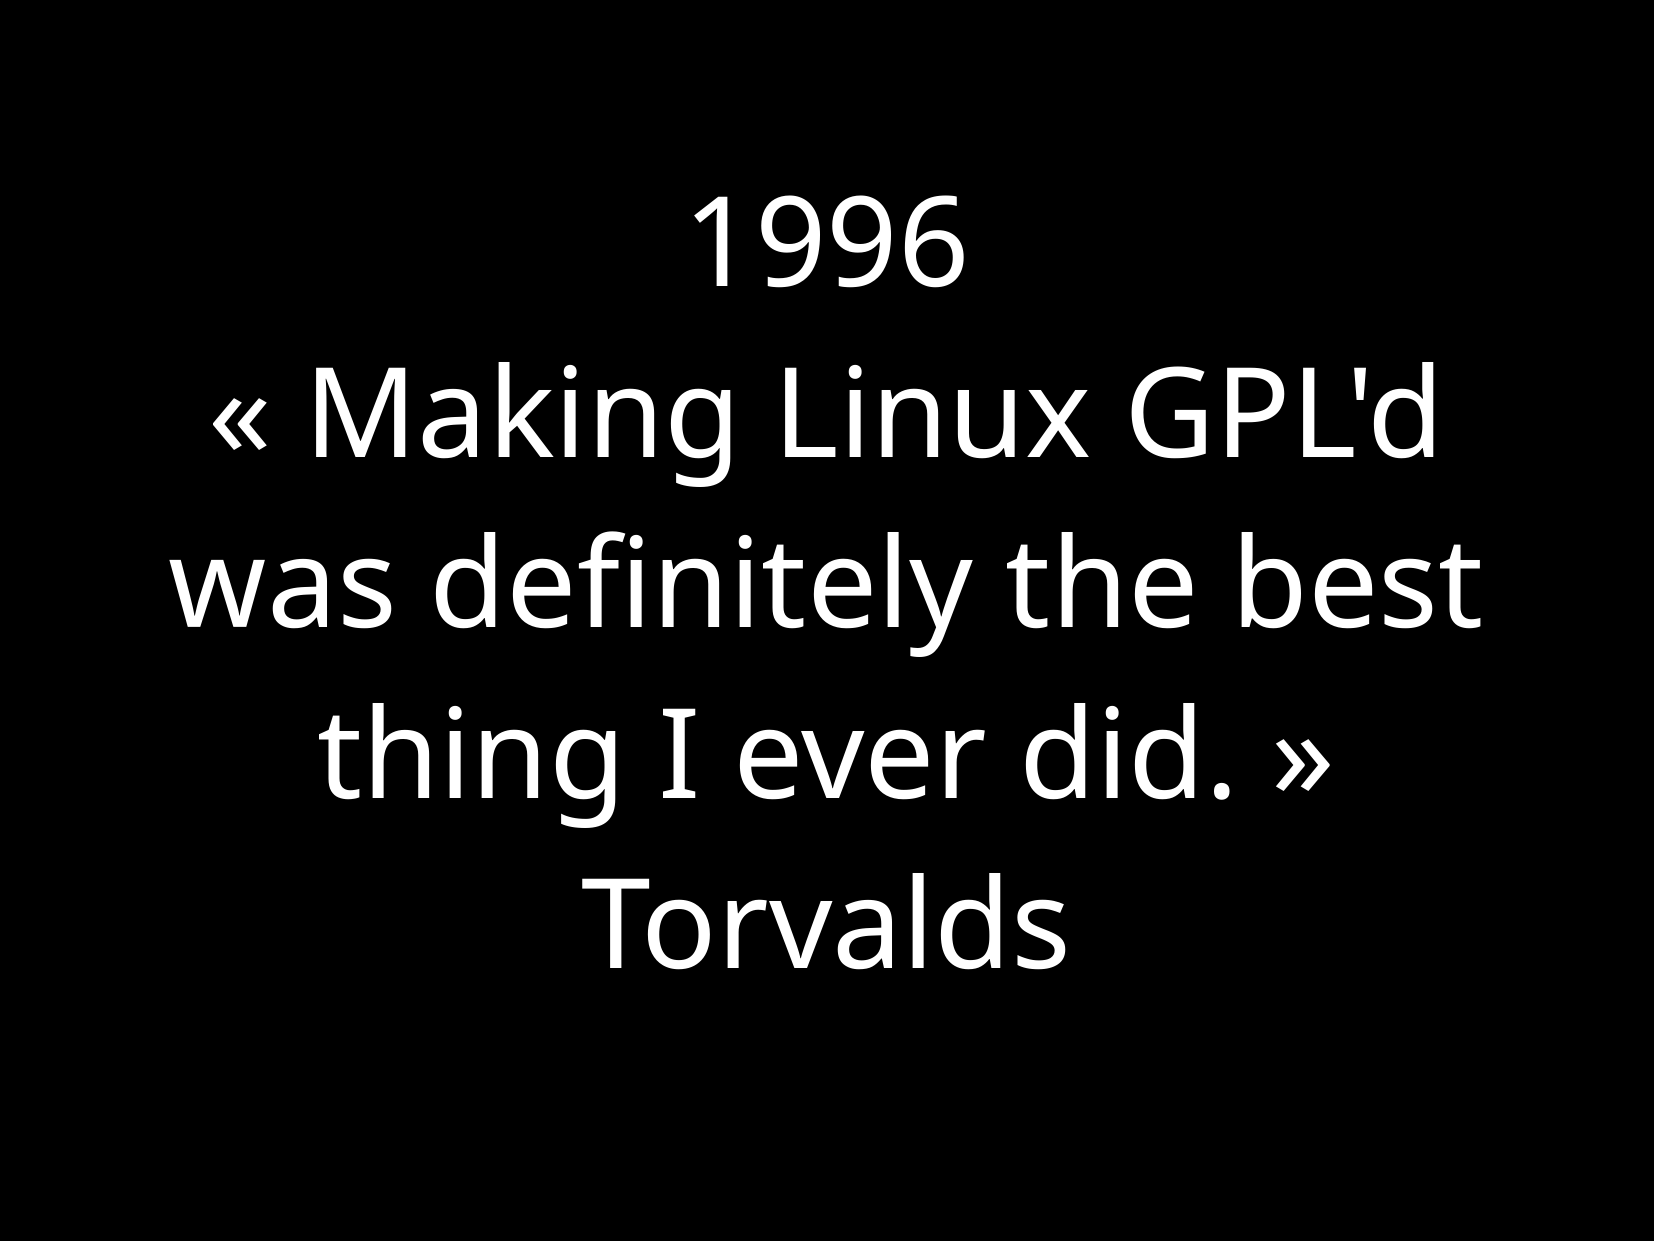

# 1996
« Making Linux GPL'd was definitely the best thing I ever did. »
Torvalds